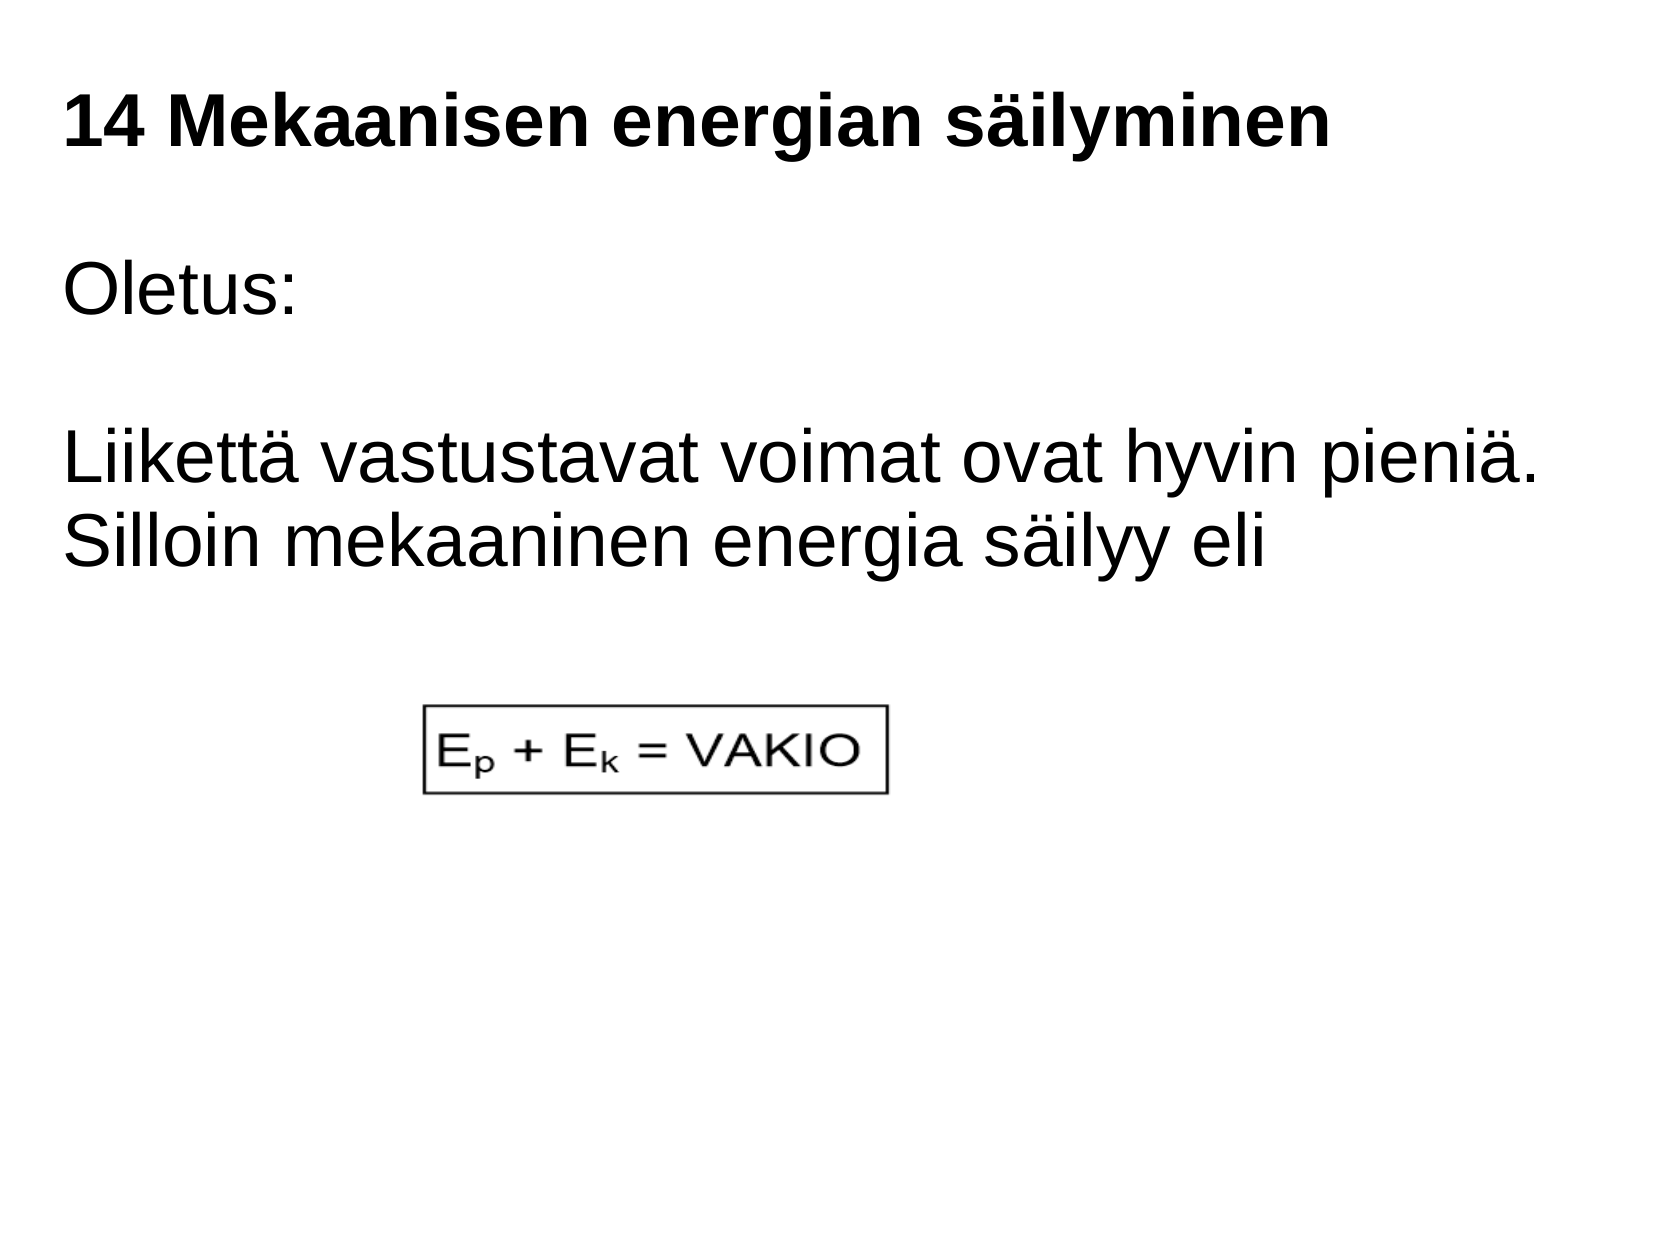

14 Mekaanisen energian säilyminen
Oletus:
Liikettä vastustavat voimat ovat hyvin pieniä.
Silloin mekaaninen energia säilyy eli